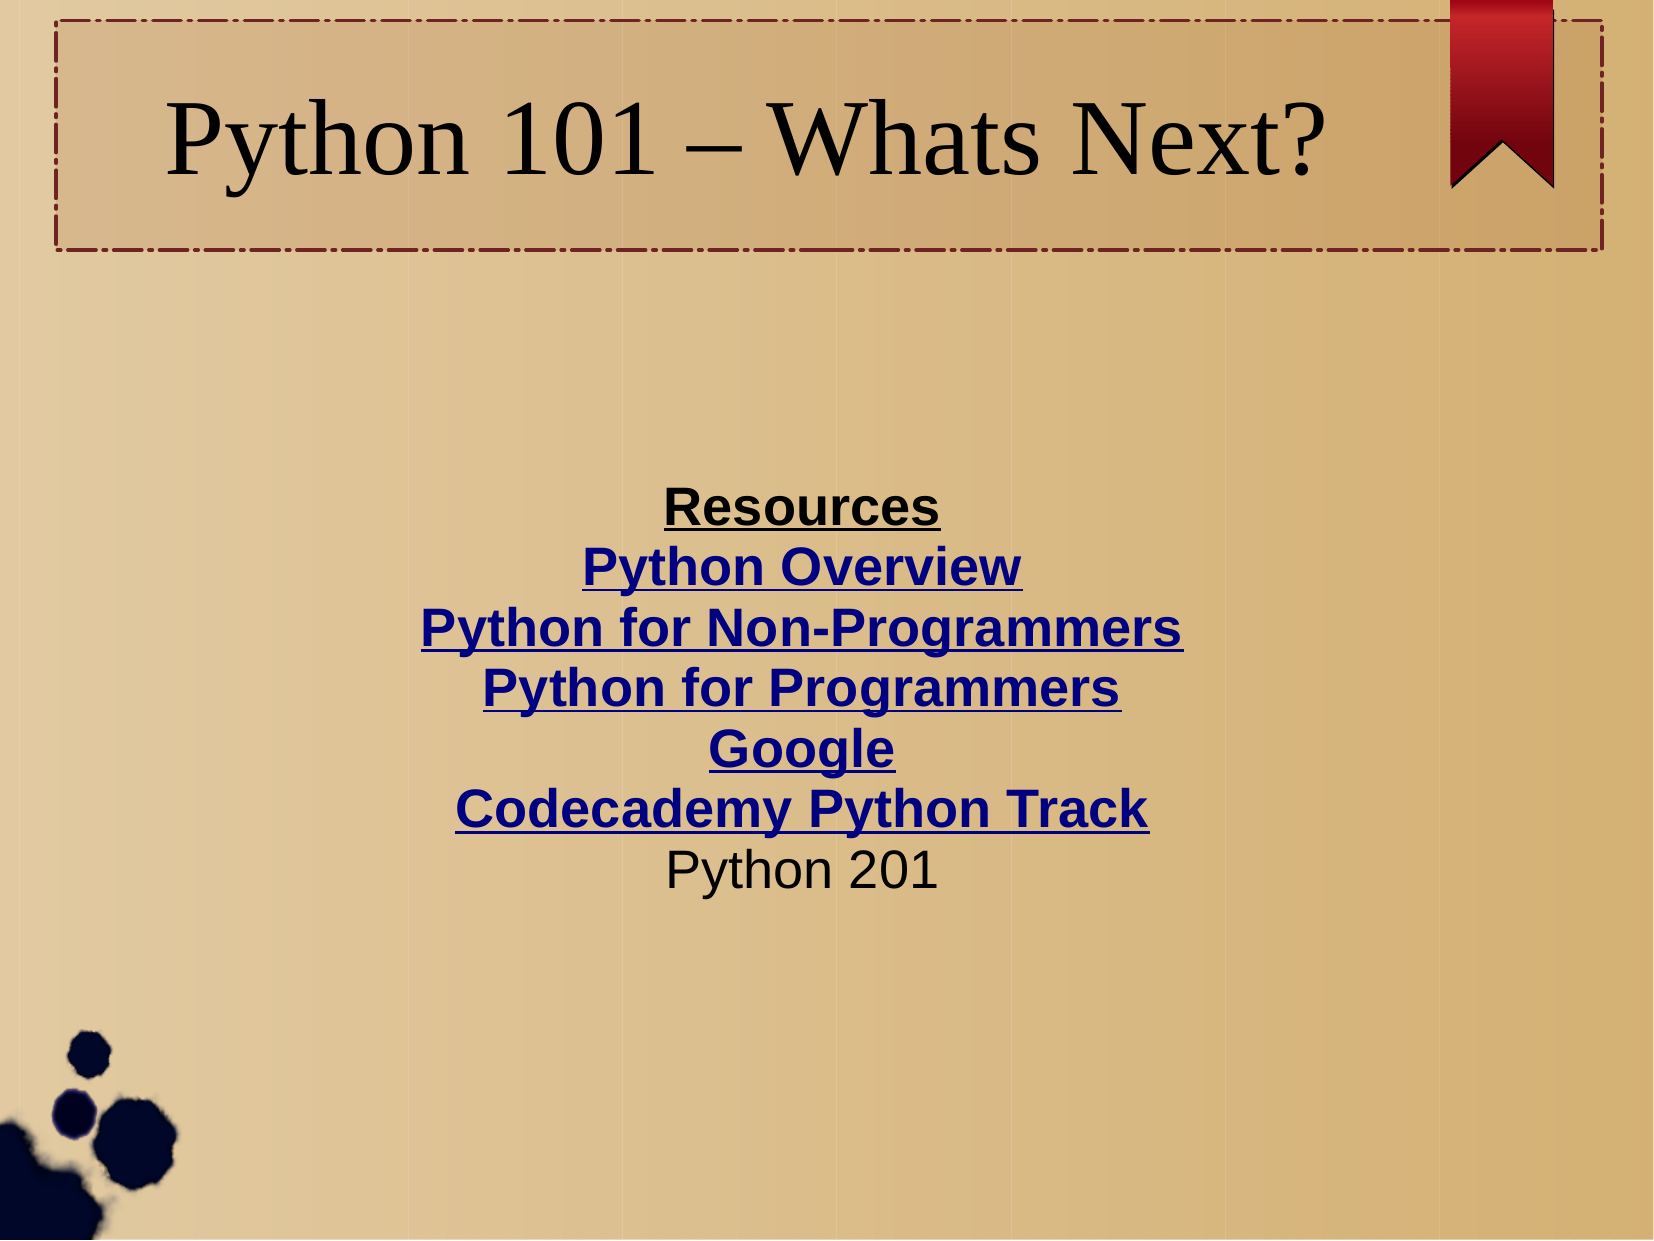

# Python 101 – Whats Next?
Resources
Python Overview
Python for Non-Programmers
Python for Programmers
Google
Codecademy Python Track
Python 201